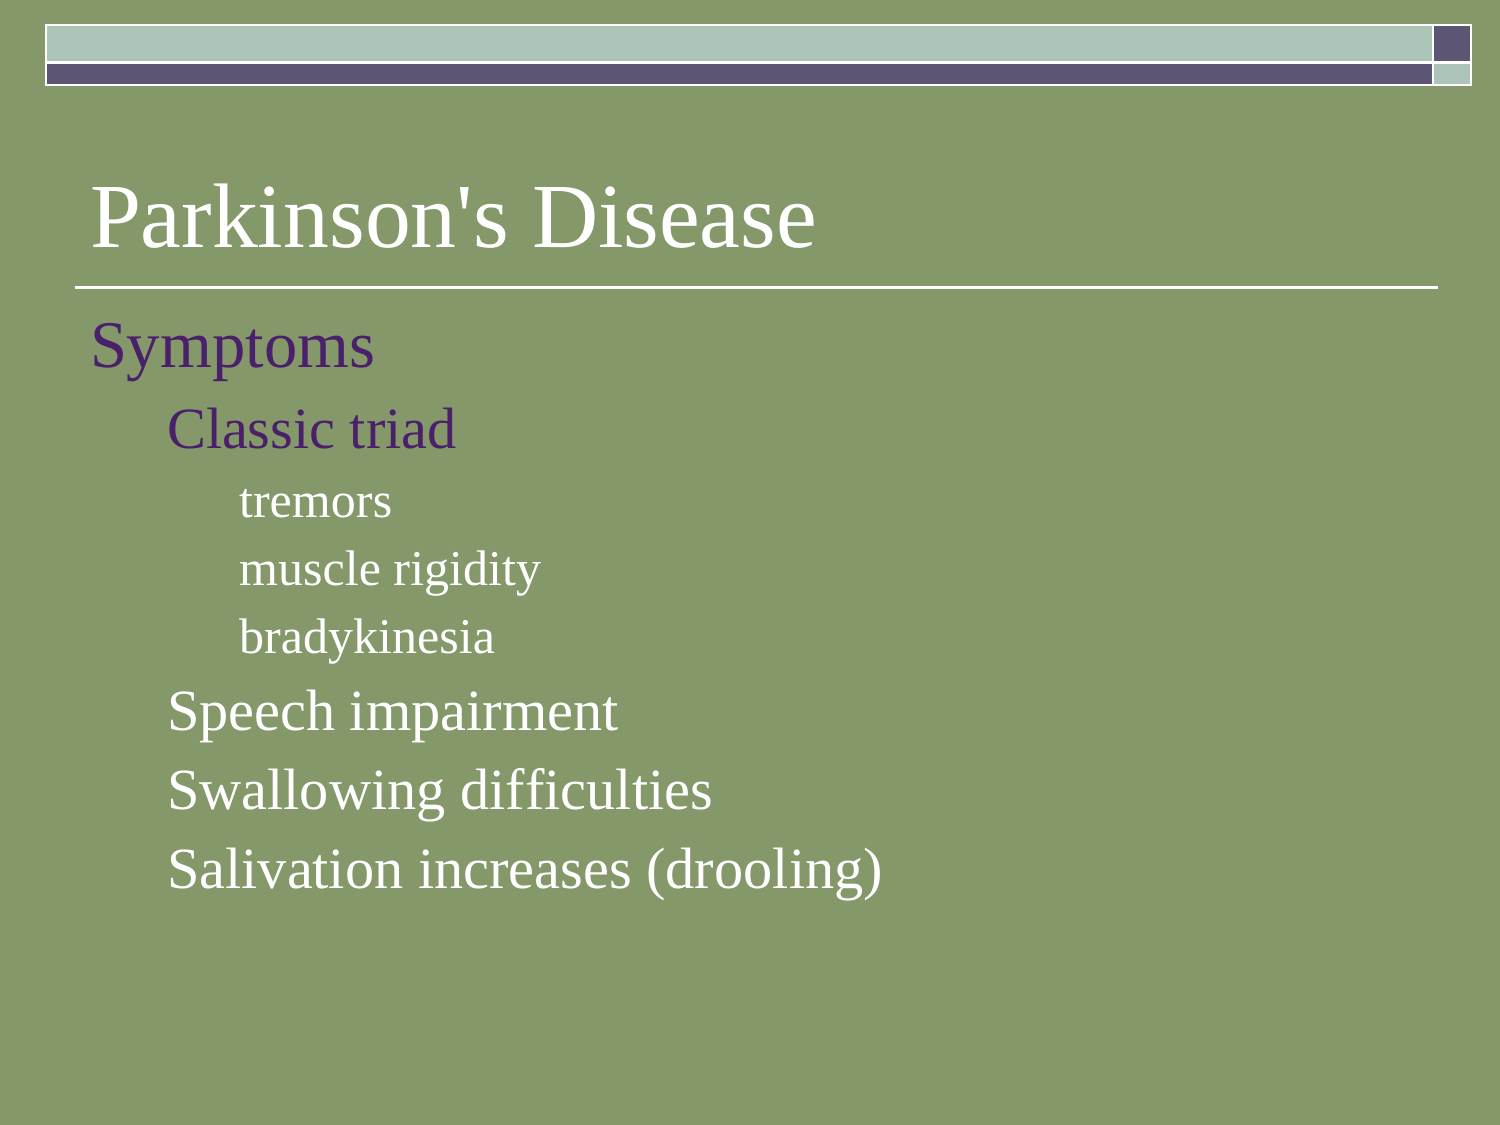

# Parkinson's Disease
Symptoms
Classic triad
tremors
muscle rigidity
bradykinesia
Speech impairment
Swallowing difficulties
Salivation increases (drooling)